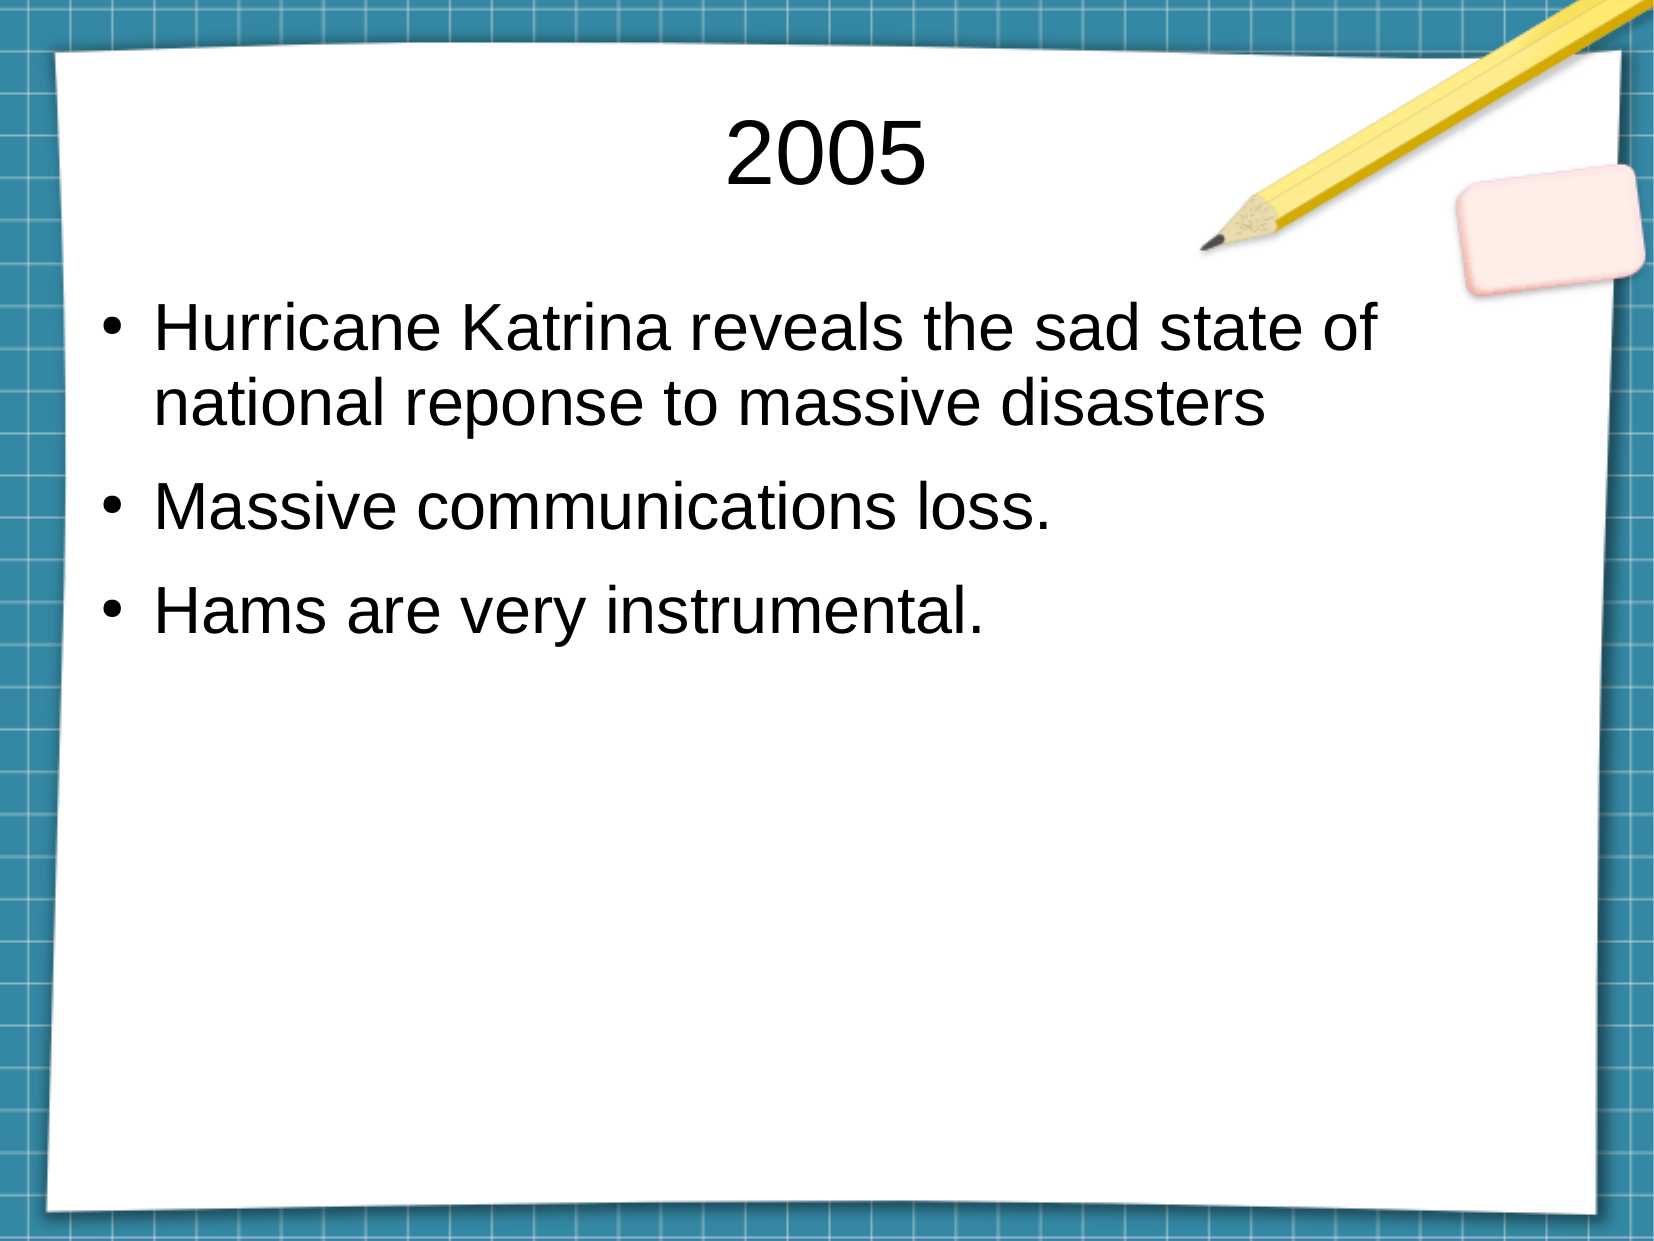

# 2005
Hurricane Katrina reveals the sad state of national reponse to massive disasters
Massive communications loss.
Hams are very instrumental.